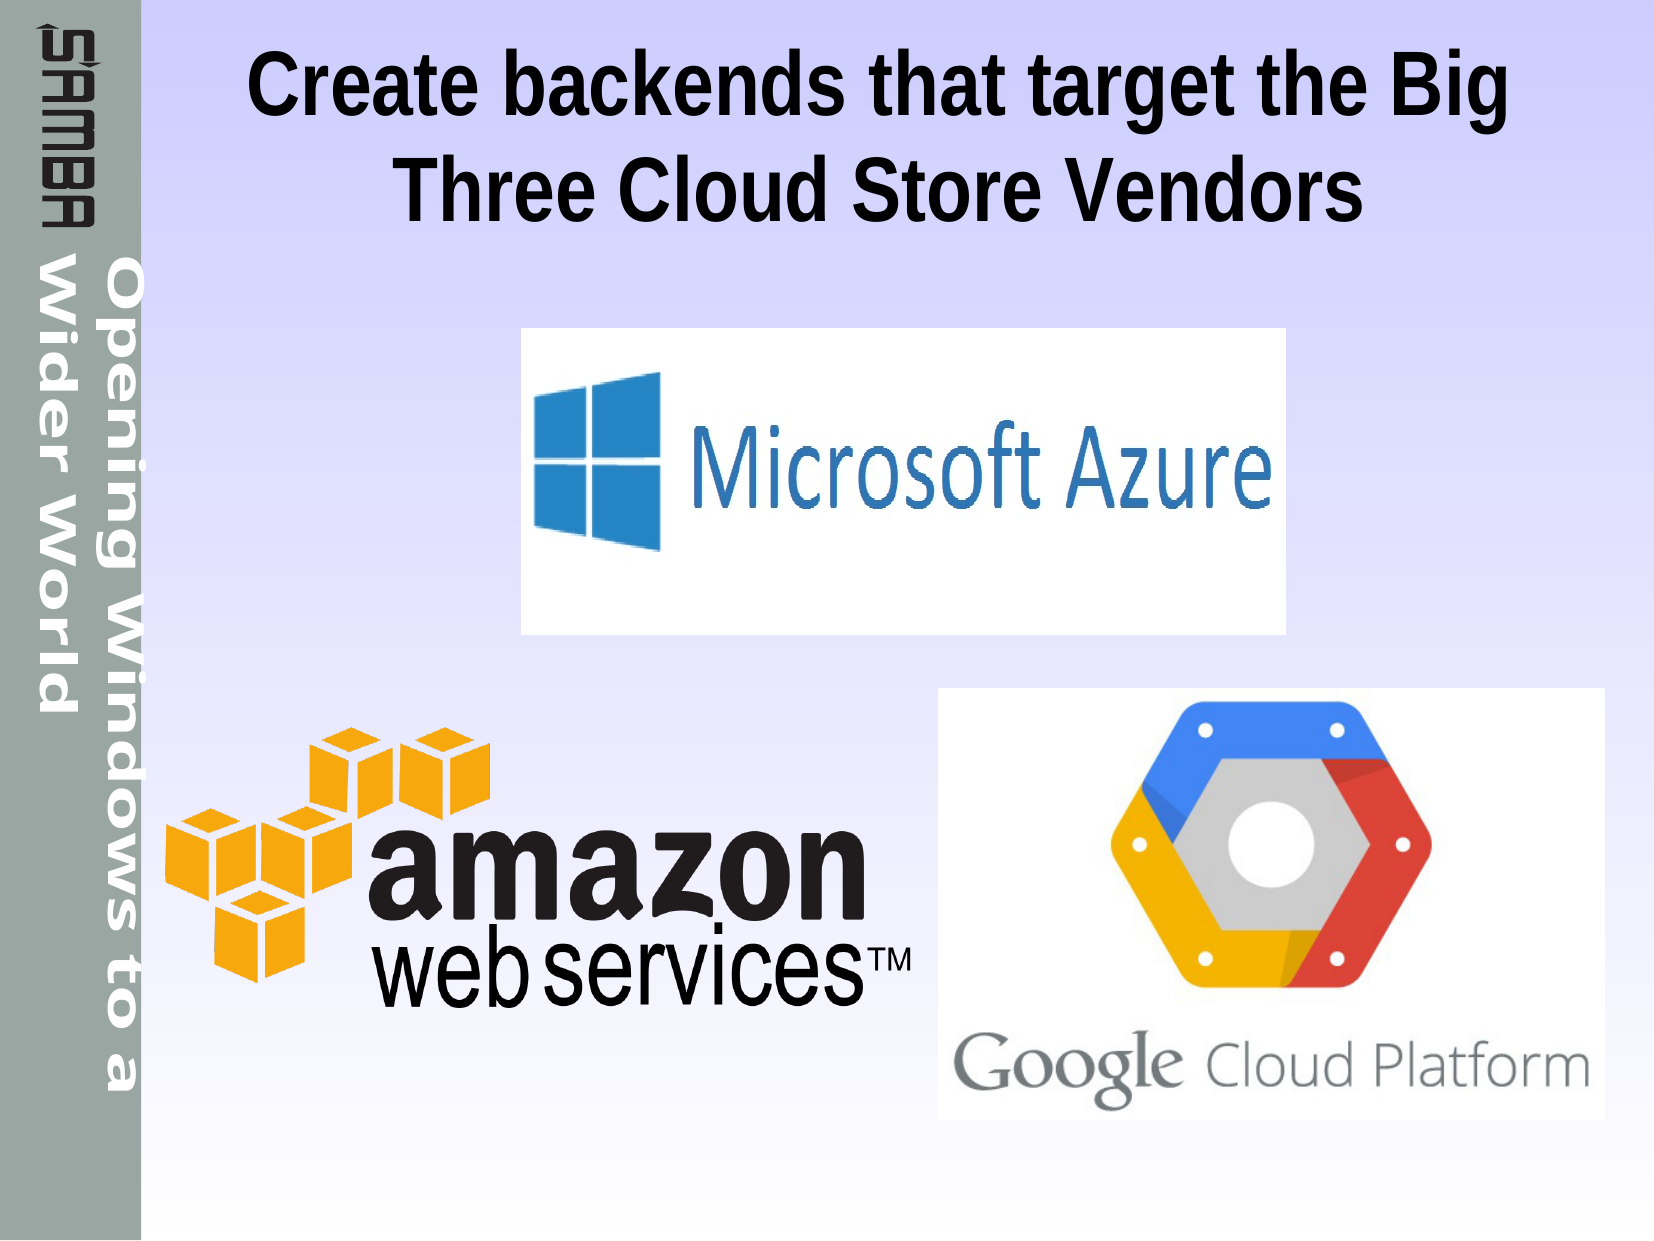

# Create backends that target the Big Three Cloud Store Vendors